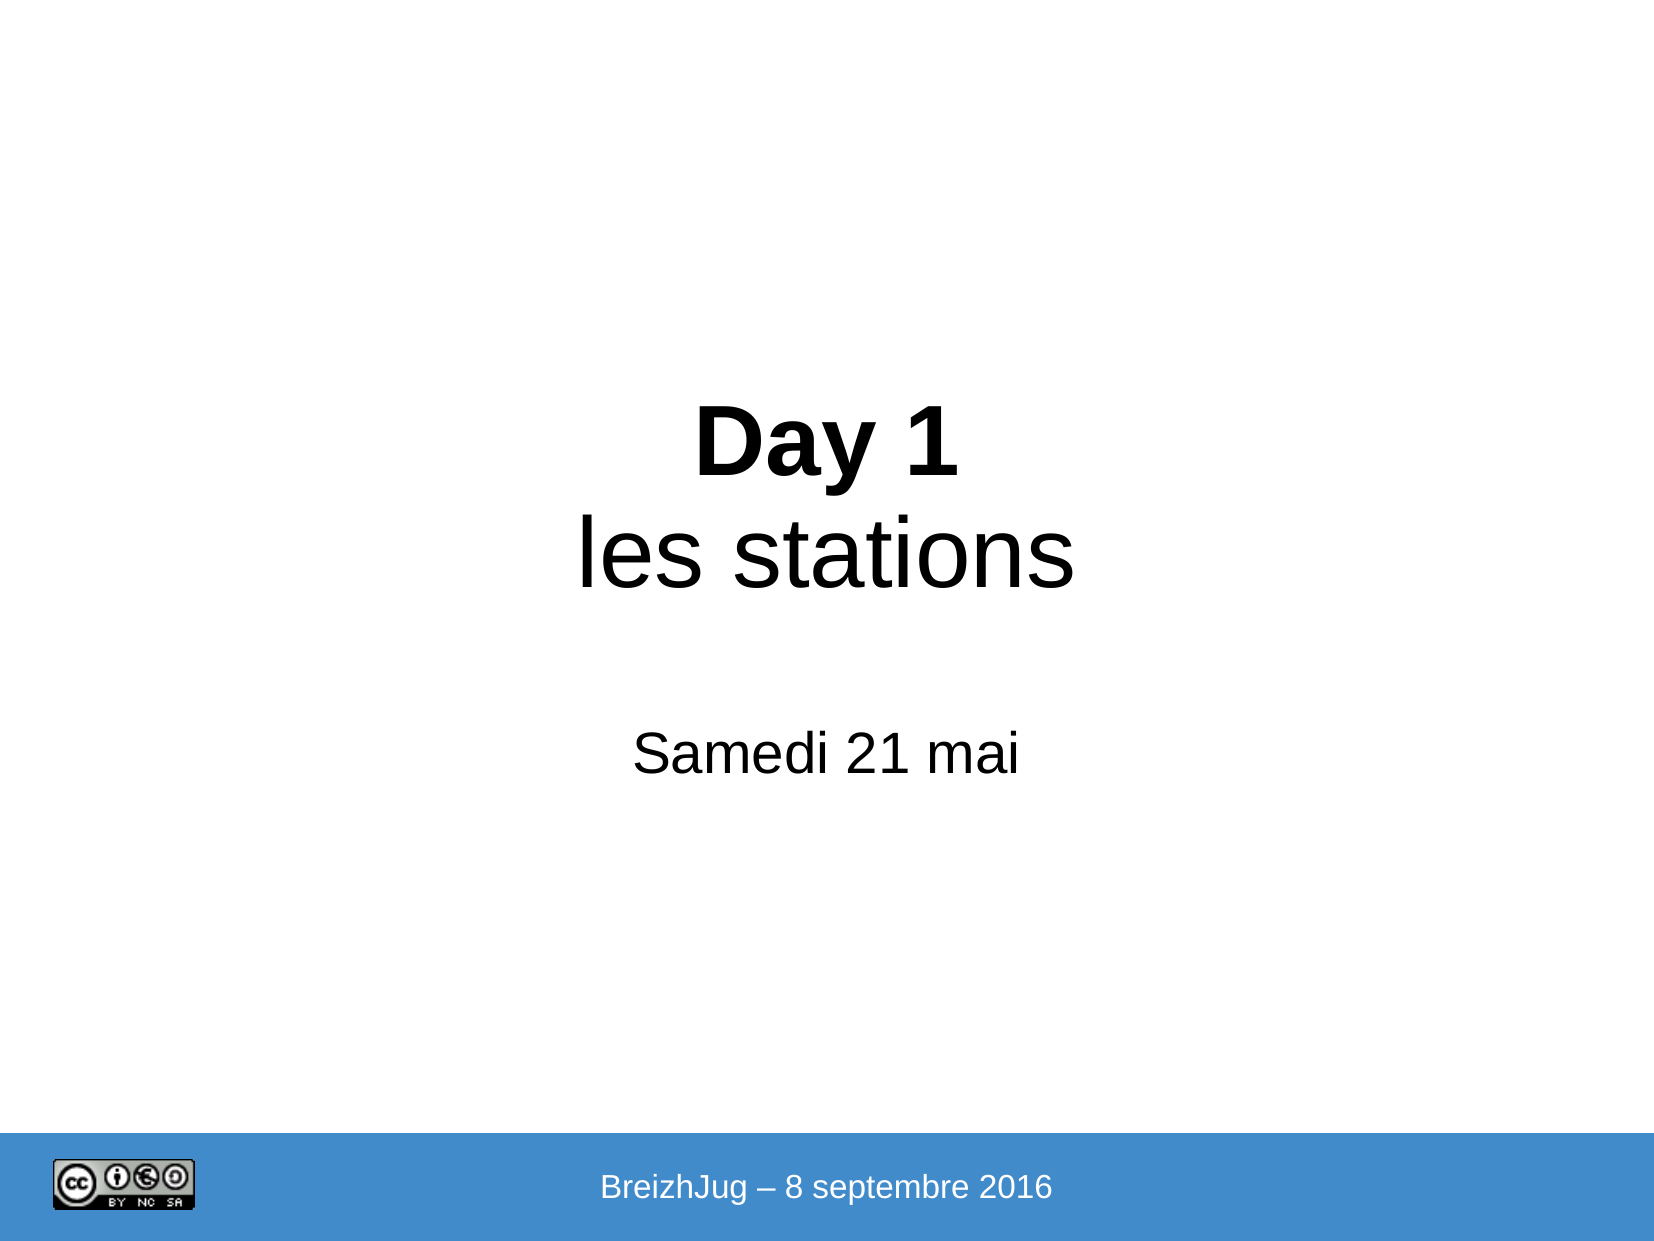

# Day 1
les stations
Samedi 21 mai